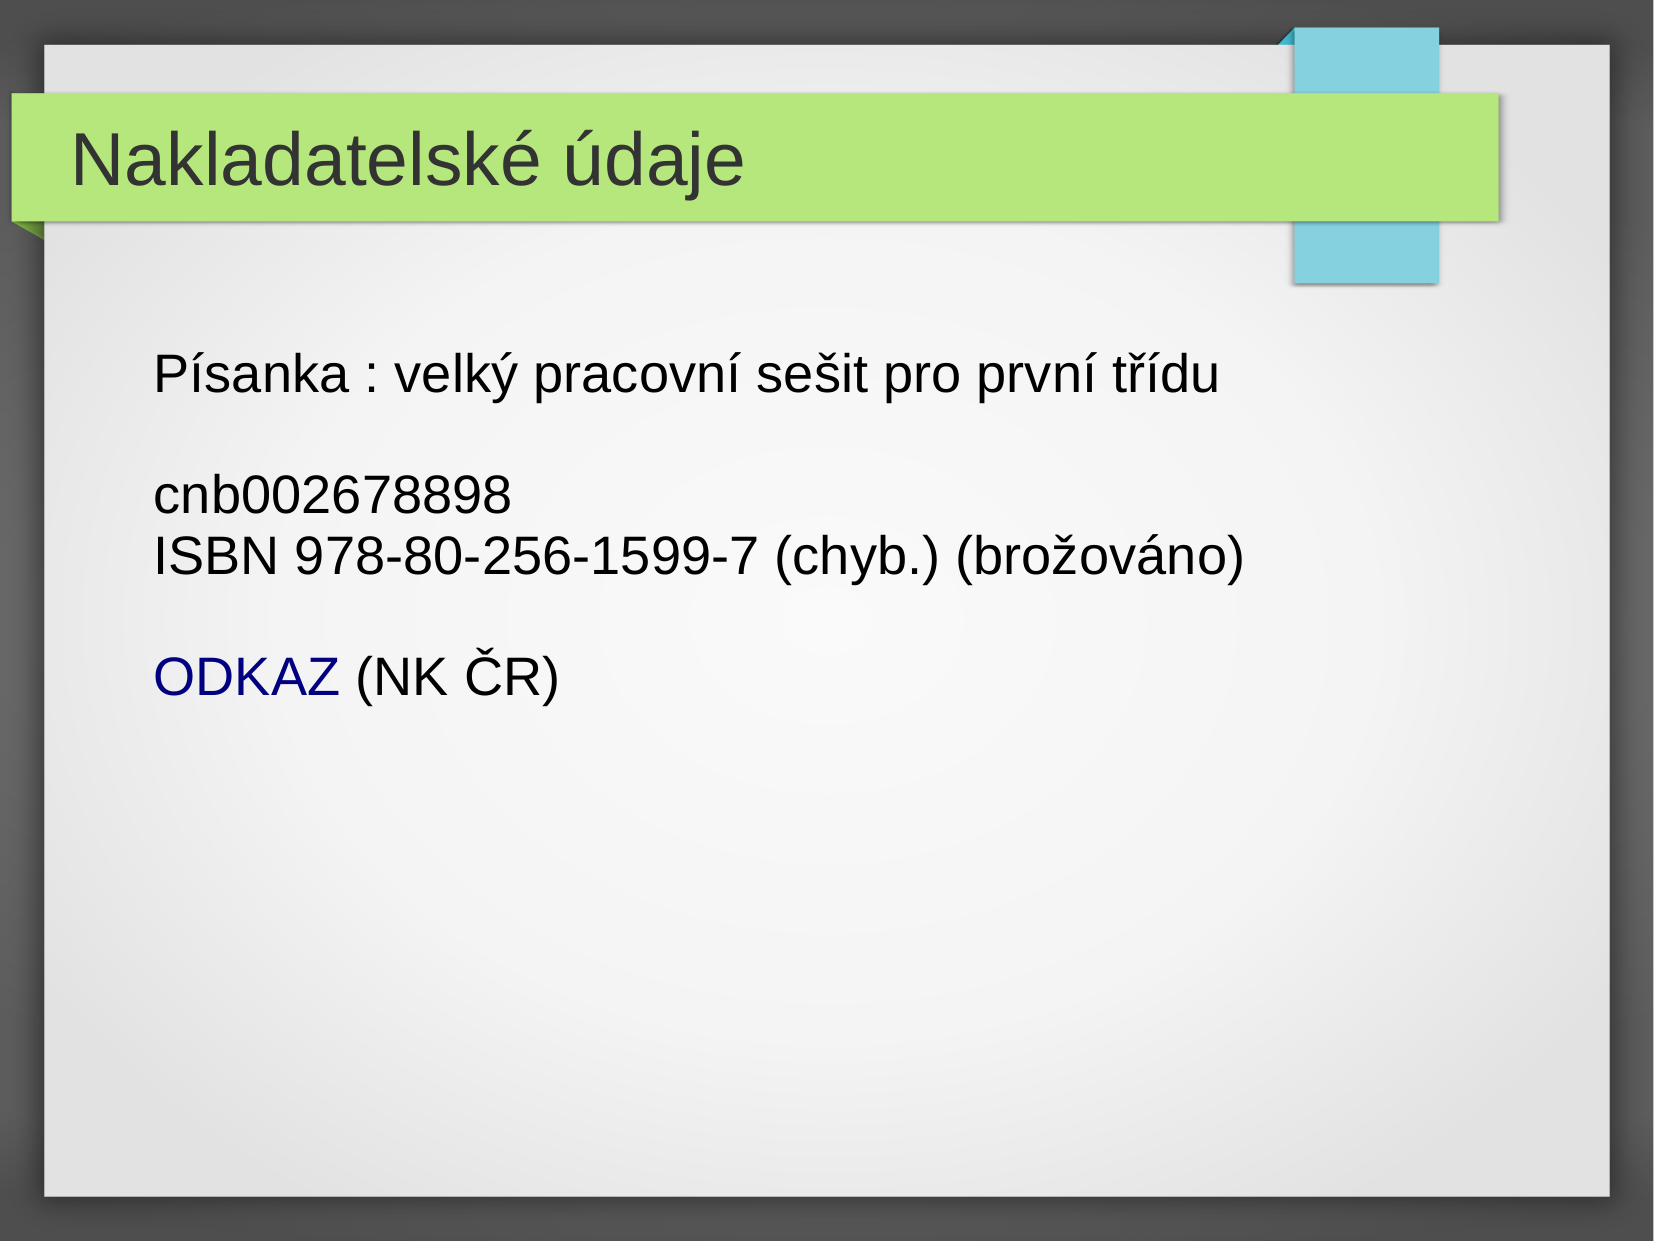

# Nakladatelské údaje
Písanka : velký pracovní sešit pro první třídu
cnb002678898
ISBN 978-80-256-1599-7 (chyb.) (brožováno)
ODKAZ (NK ČR)